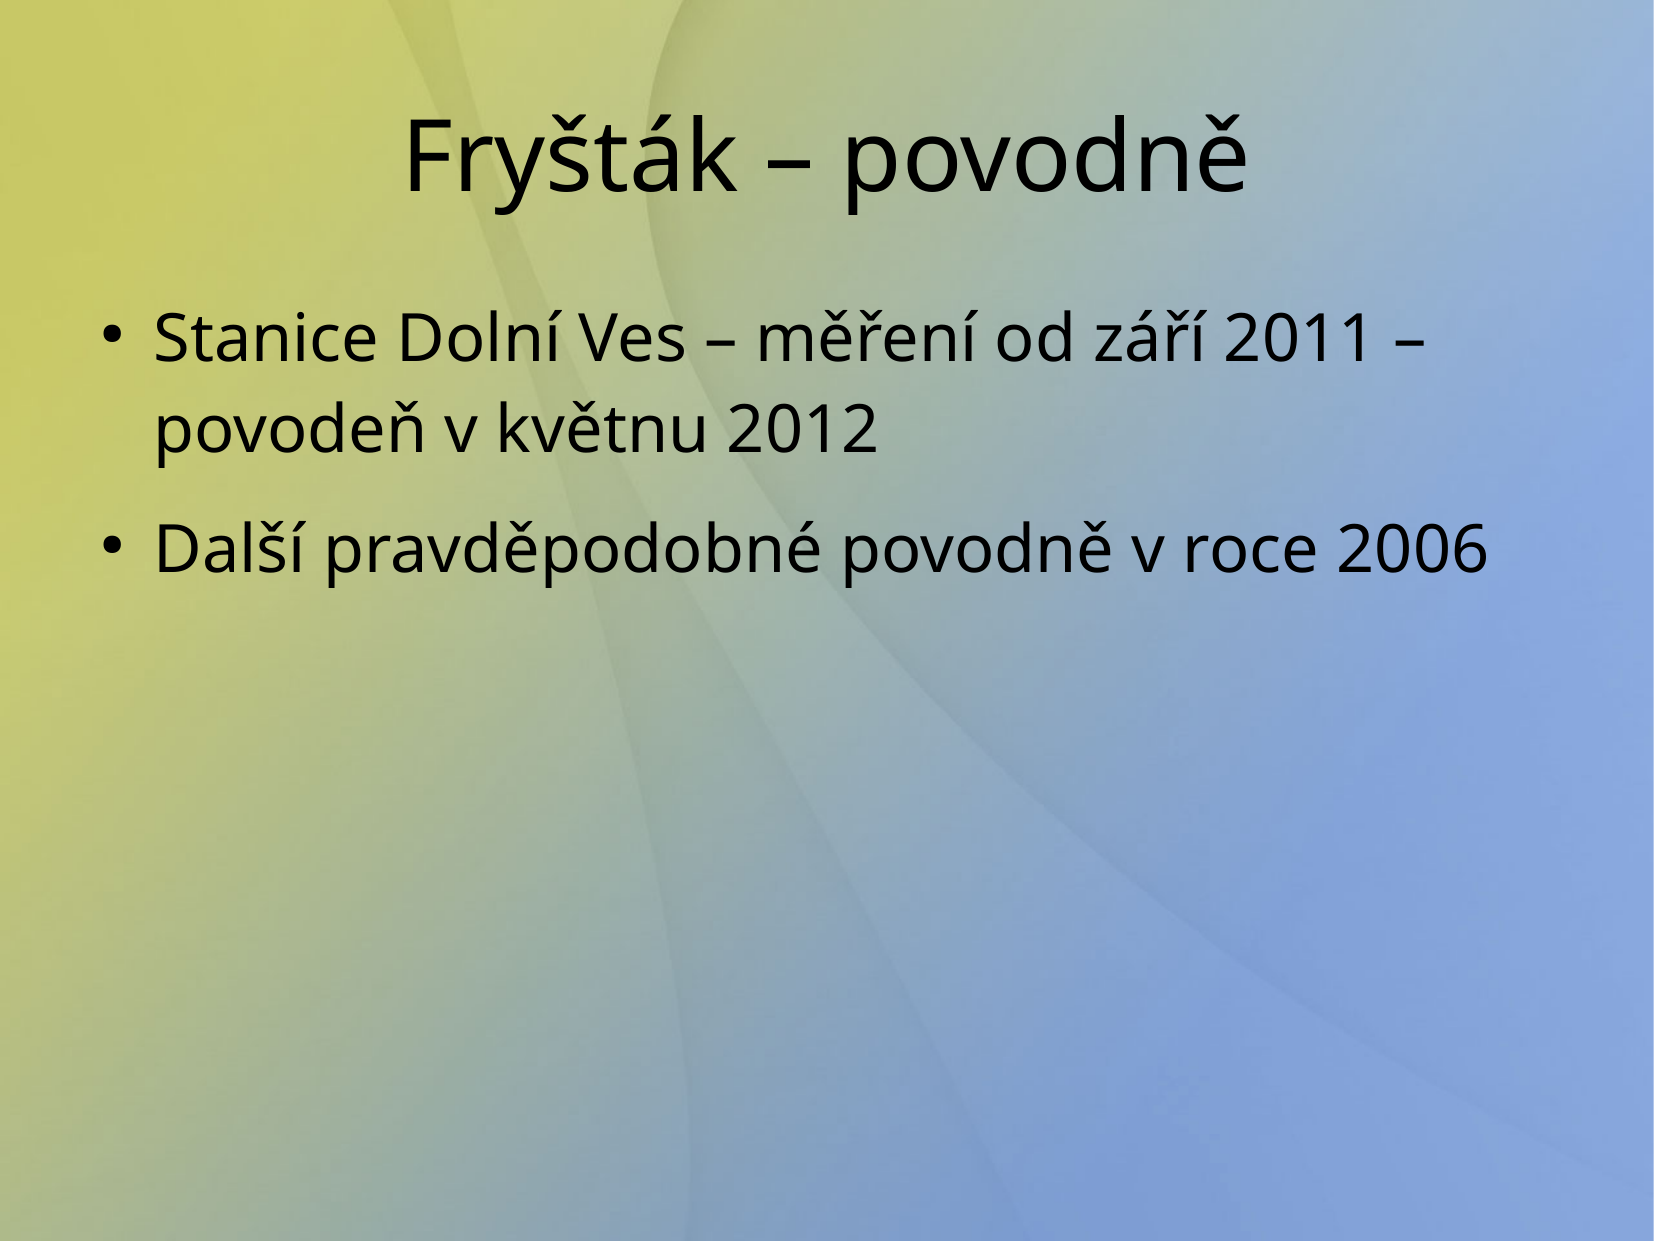

# Fryšták – povodně
Stanice Dolní Ves – měření od září 2011 – povodeň v květnu 2012
Další pravděpodobné povodně v roce 2006